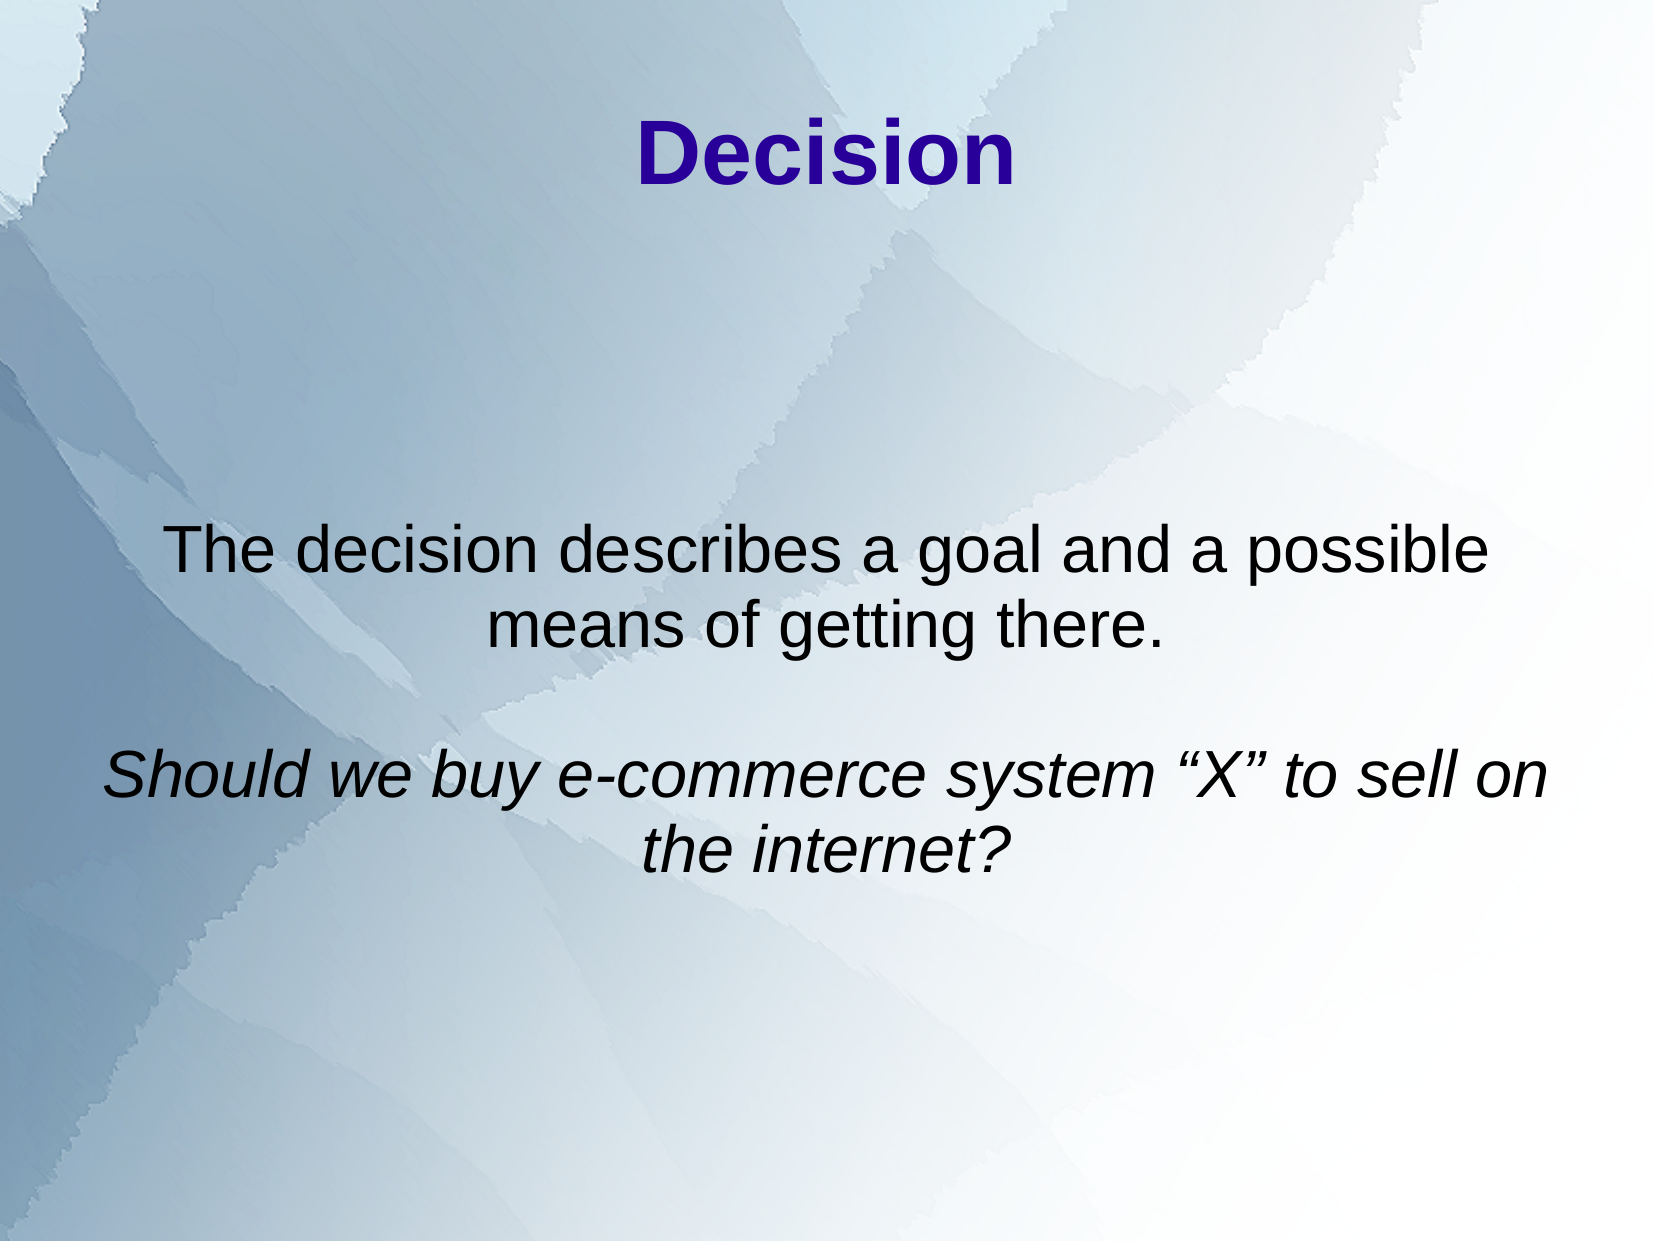

# Decision
The decision describes a goal and a possible means of getting there.
Should we buy e-commerce system “X” to sell on the internet?